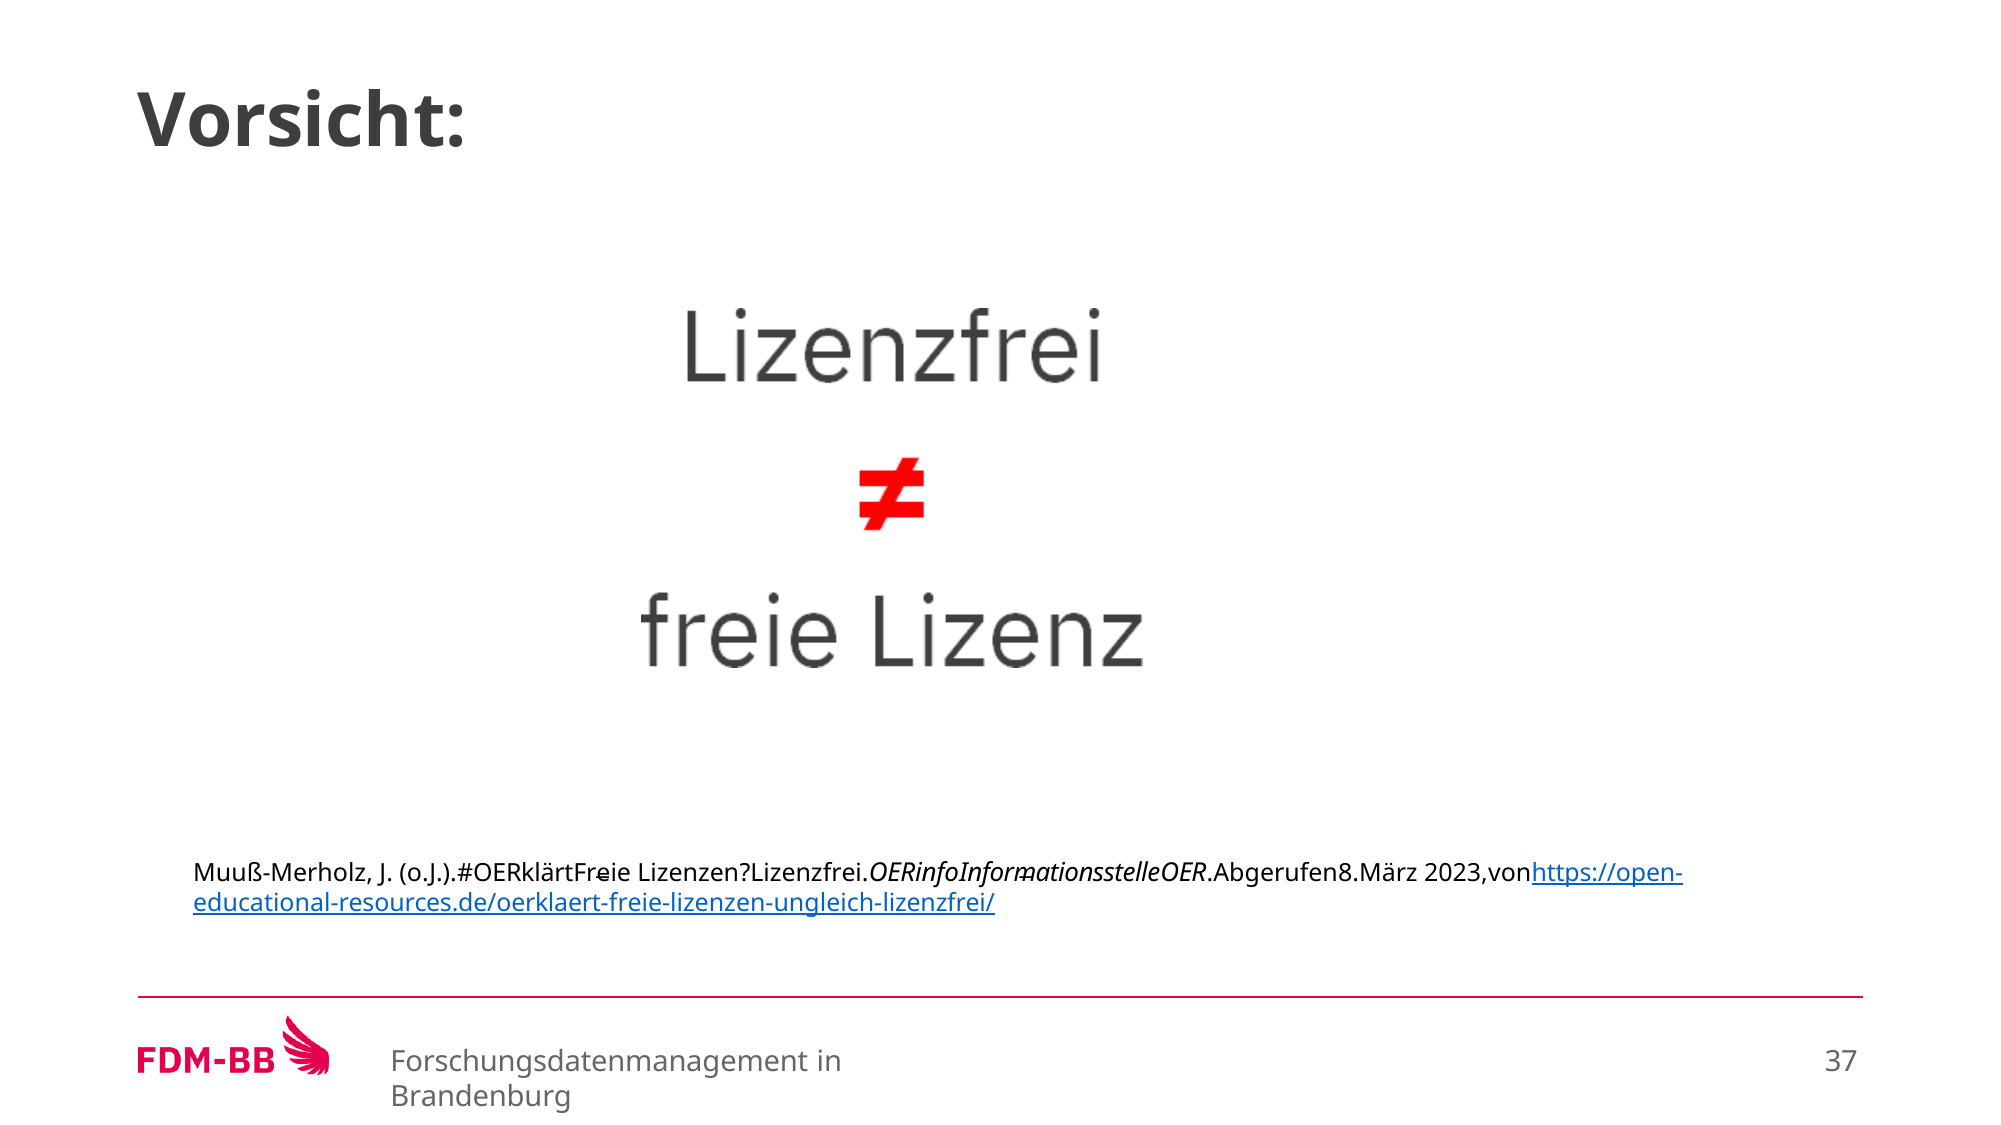

# Vorsicht:
Muuß-Merholz, J. (o.J.).#OERklärtFreie Lizenzen?Lizenzfrei.OERinfoInformationsstelleOER.Abgerufen8.März 2023,vonhttps://open-educational-resources.de/oerklaert-freie-lizenzen-ungleich-lizenzfrei/
Forschungsdatenmanagement in Brandenburg
37